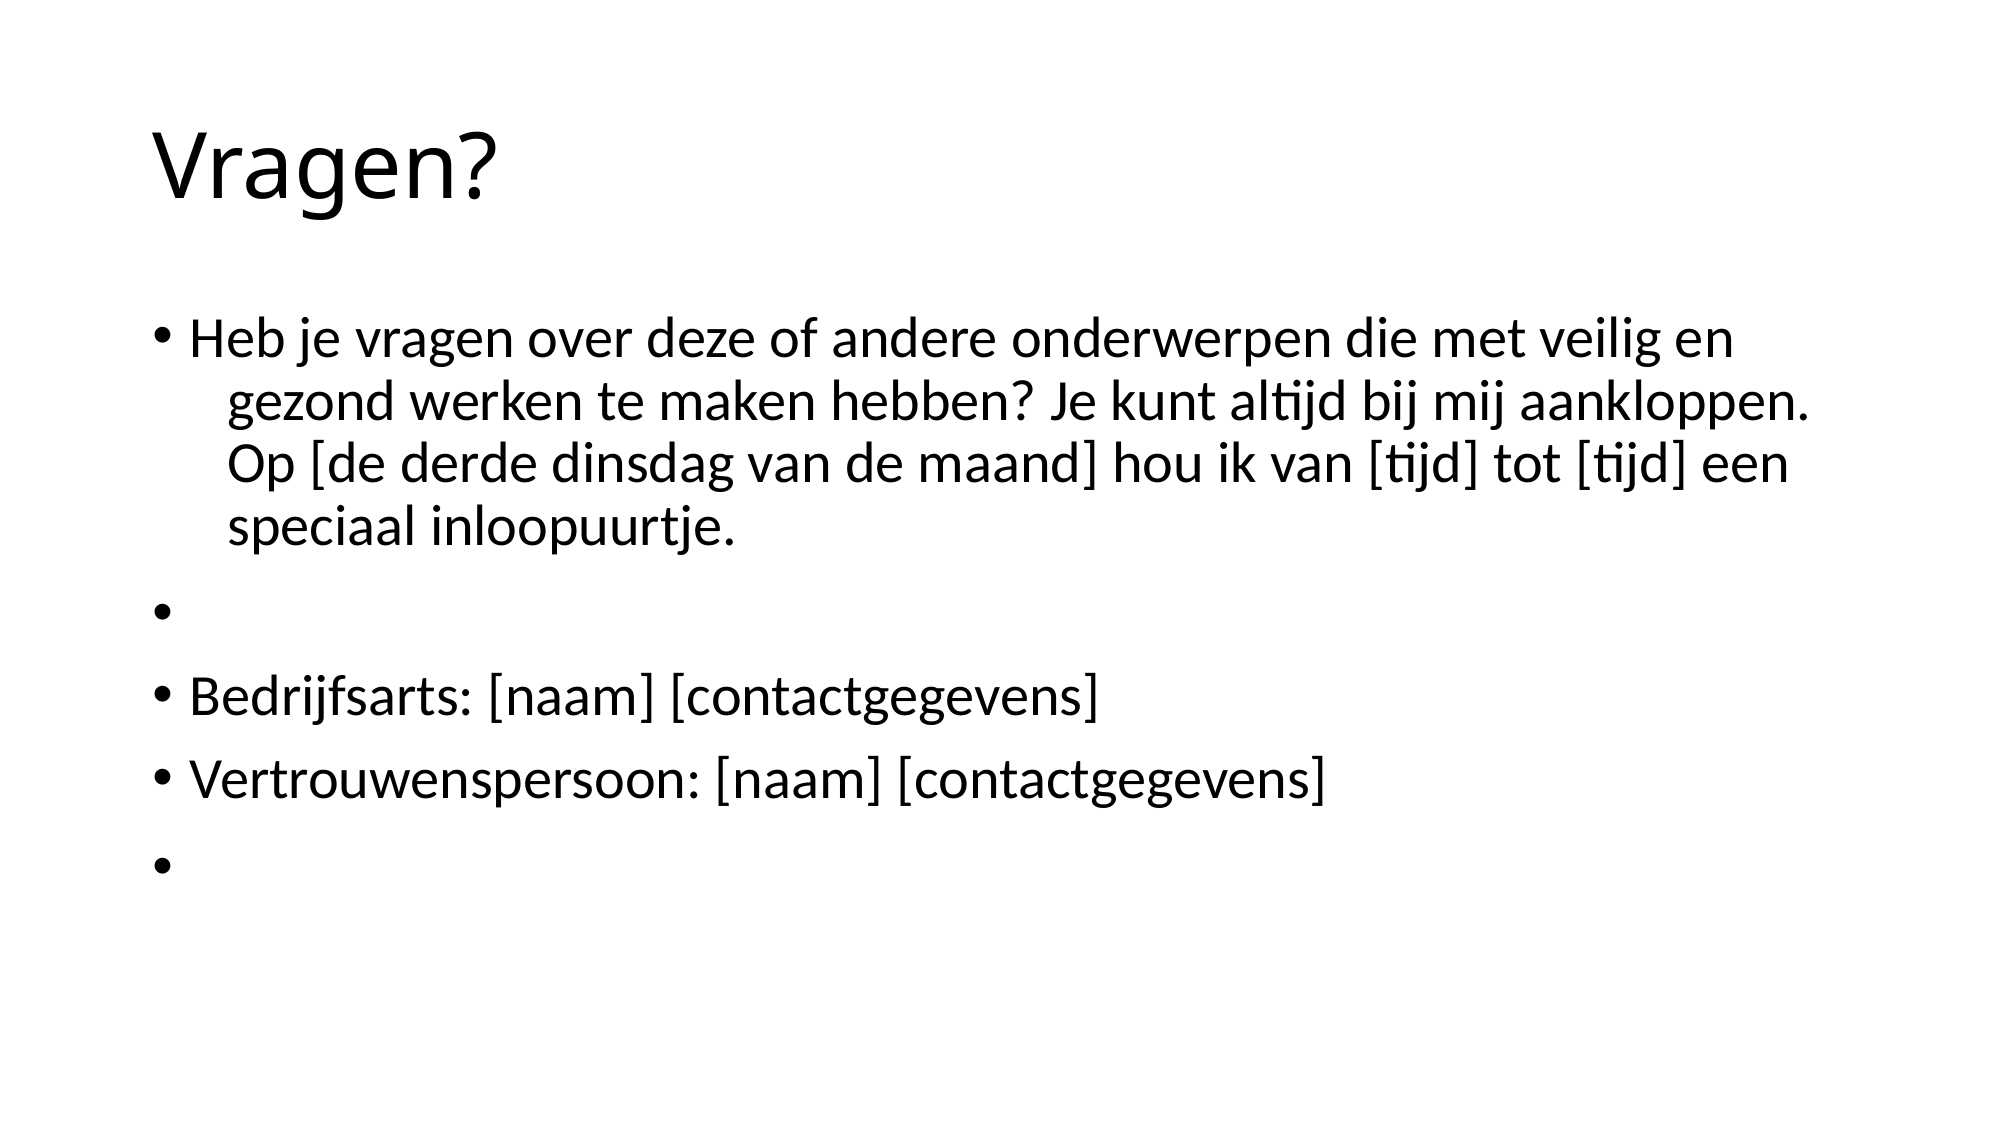

# Vragen?
Heb je vragen over deze of andere onderwerpen die met veilig en gezond werken te maken hebben? Je kunt altijd bij mij aankloppen. Op [de derde dinsdag van de maand] hou ik van [tijd] tot [tijd] een speciaal inloopuurtje.
Bedrijfsarts: [naam] [contactgegevens]
Vertrouwenspersoon: [naam] [contactgegevens]